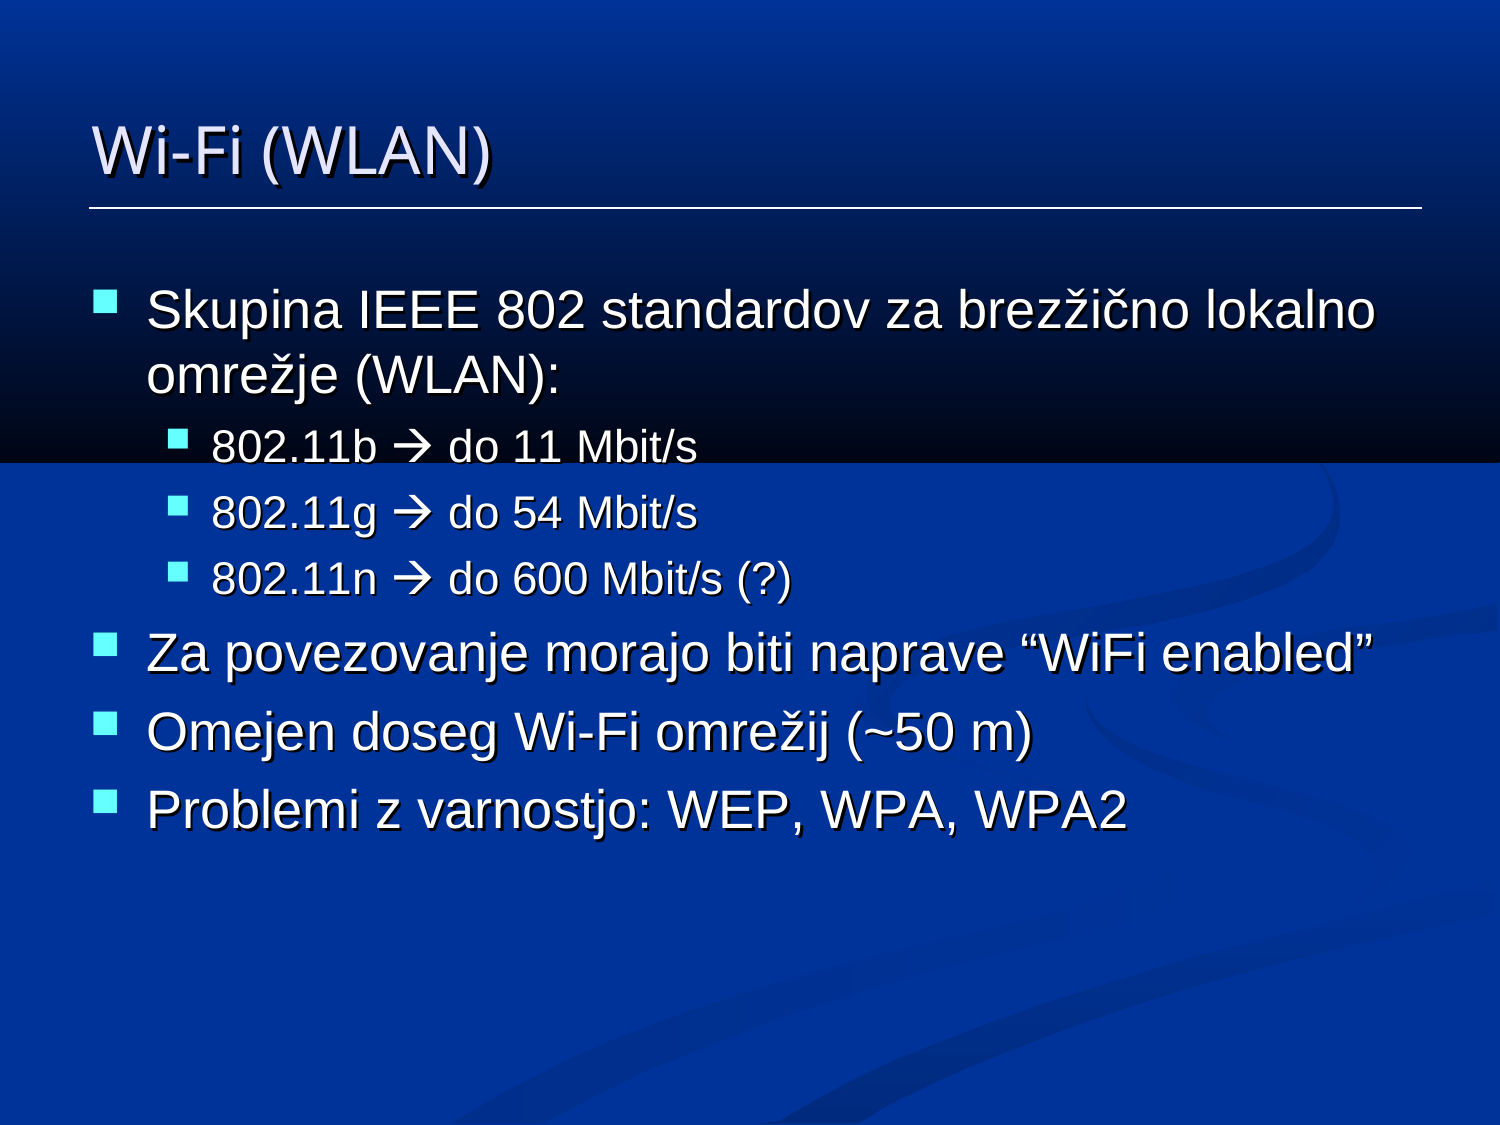

Wi-Fi (WLAN)
# Skupina IEEE 802 standardov za brezžično lokalno omrežje (WLAN):
802.11b  do 11 Mbit/s
802.11g  do 54 Mbit/s
802.11n  do 600 Mbit/s (?)
Za povezovanje morajo biti naprave “WiFi enabled”
Omejen doseg Wi-Fi omrežij (~50 m)
Problemi z varnostjo: WEP, WPA, WPA2